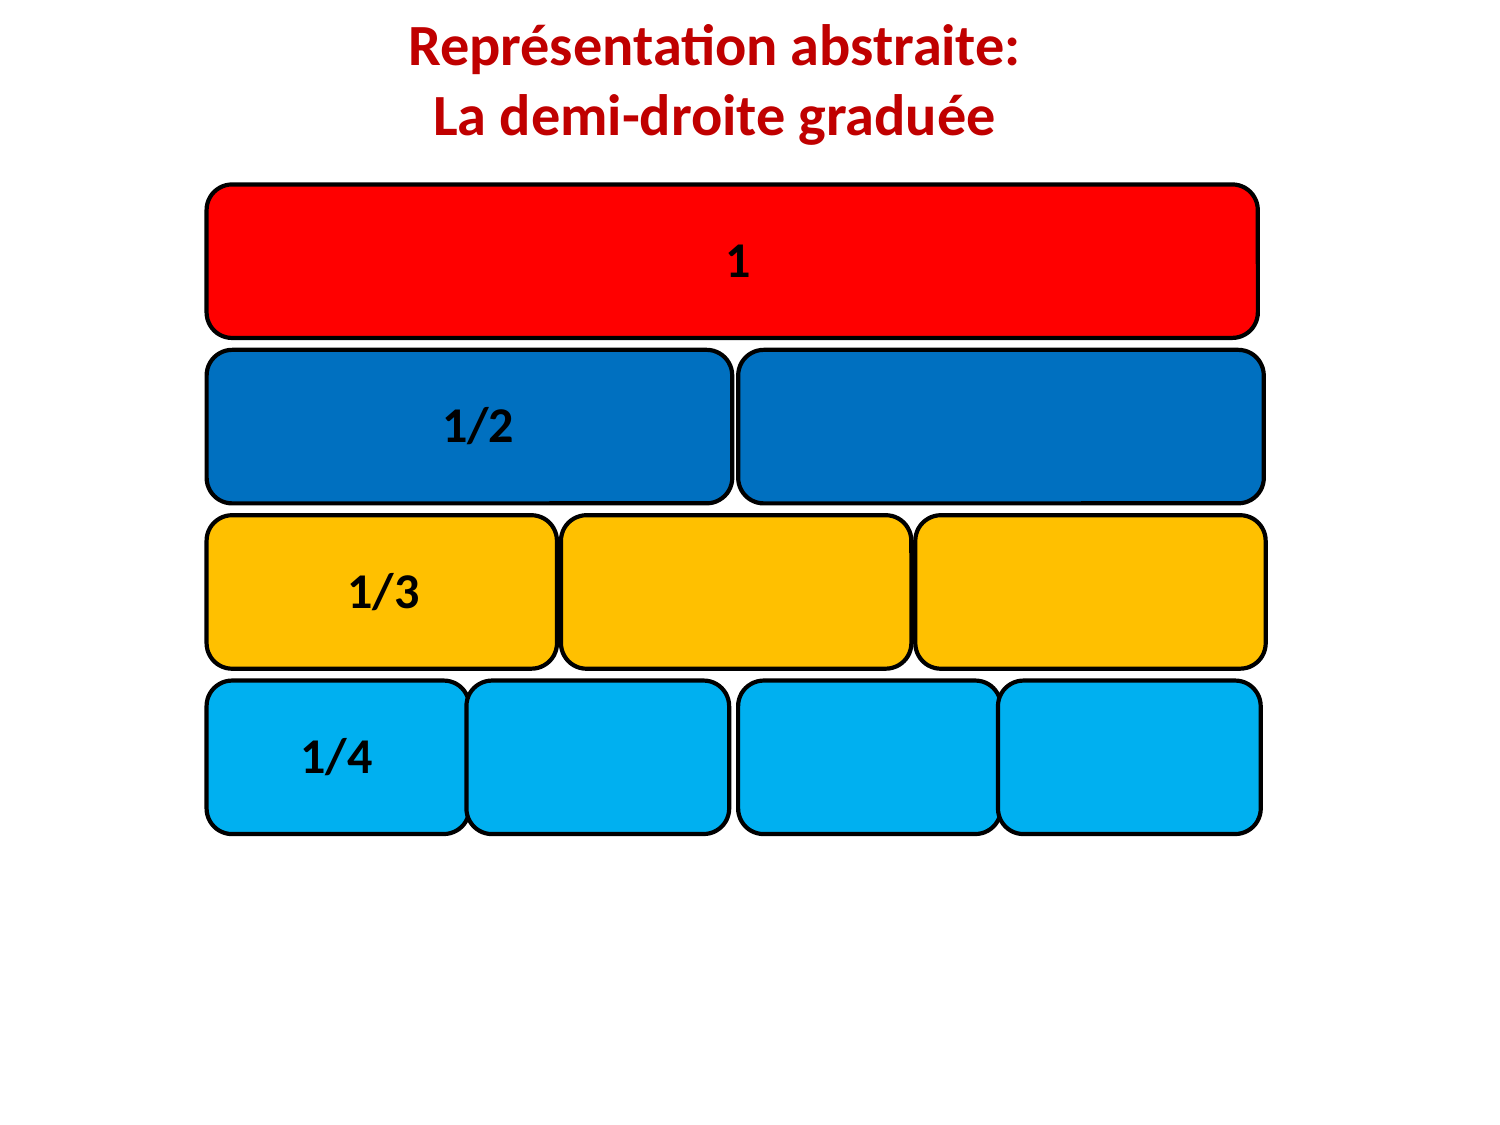

Représentation abstraite:
La demi-droite graduée
1
1/2
1/3
1/4